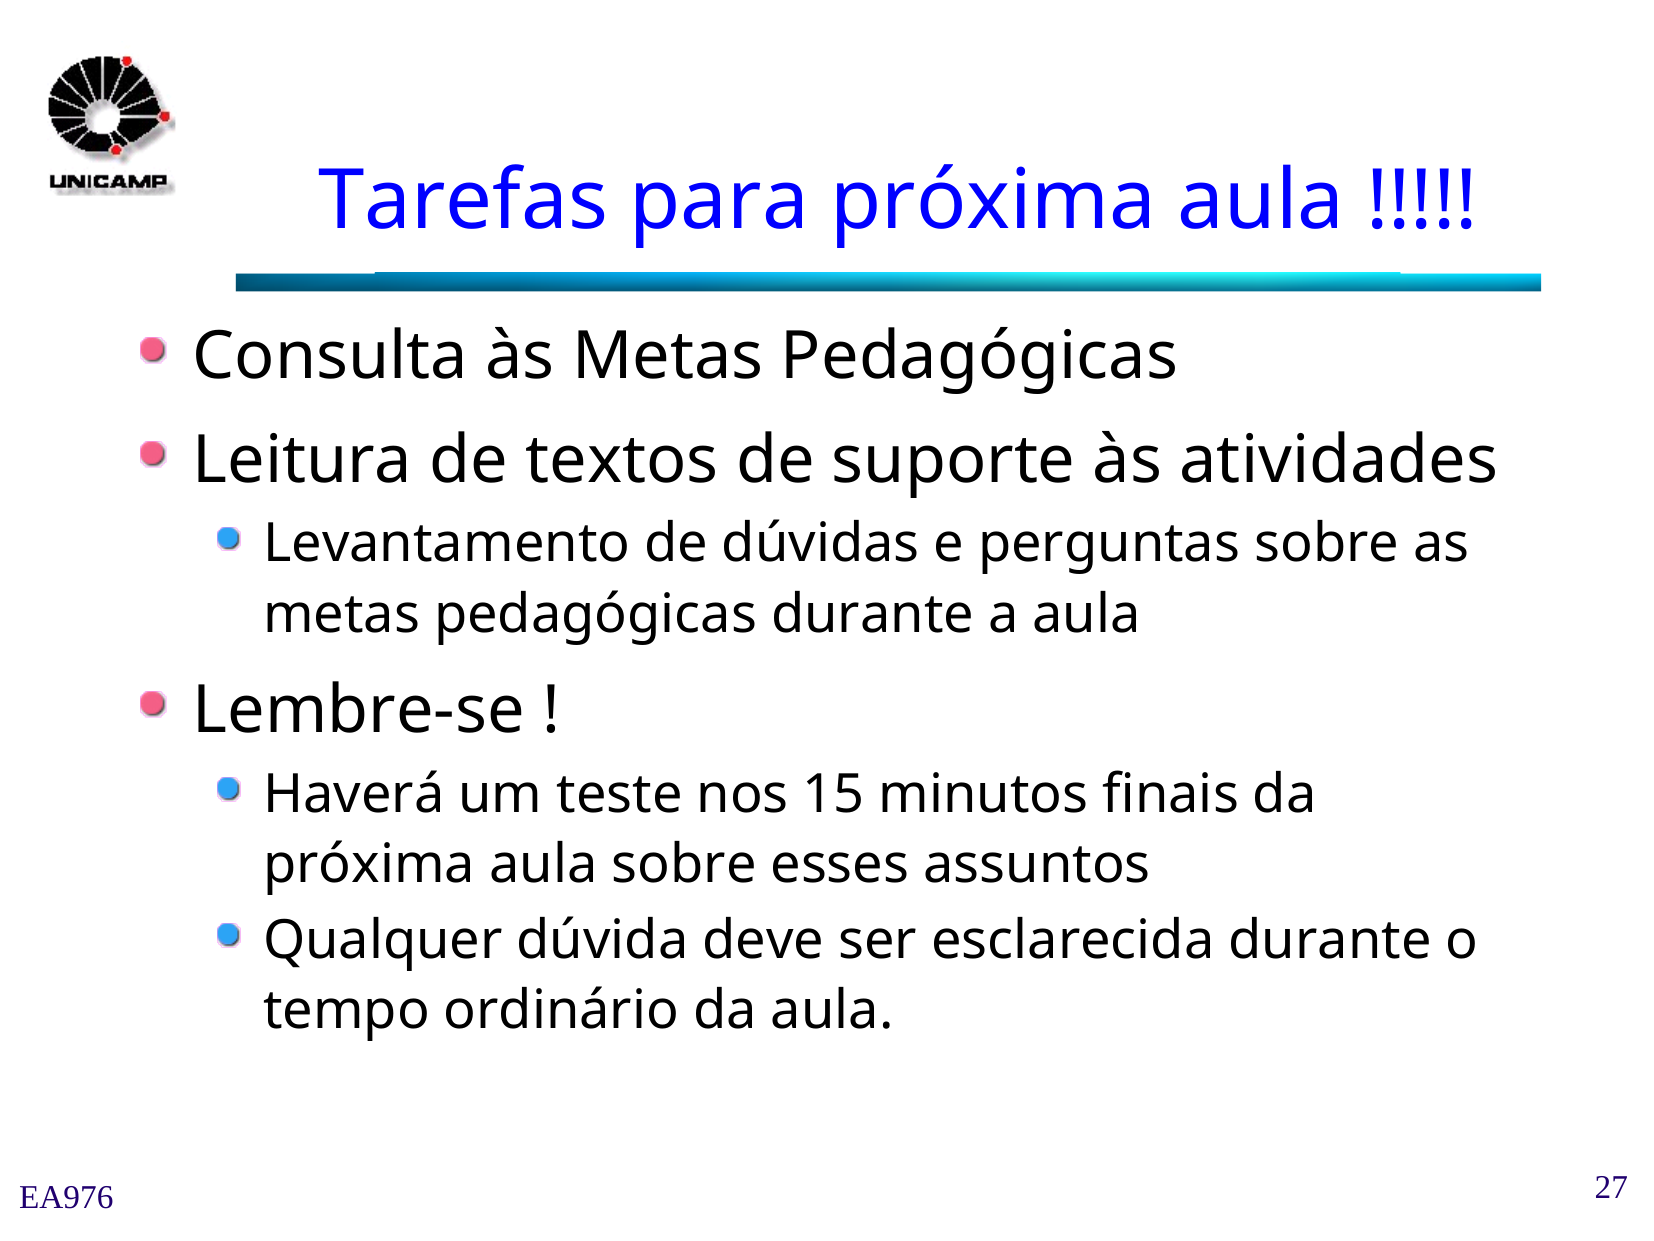

# Tarefas para próxima aula !!!!!
Consulta às Metas Pedagógicas
Leitura de textos de suporte às atividades
Levantamento de dúvidas e perguntas sobre as metas pedagógicas durante a aula
Lembre-se !
Haverá um teste nos 15 minutos finais da próxima aula sobre esses assuntos
Qualquer dúvida deve ser esclarecida durante o tempo ordinário da aula.
27